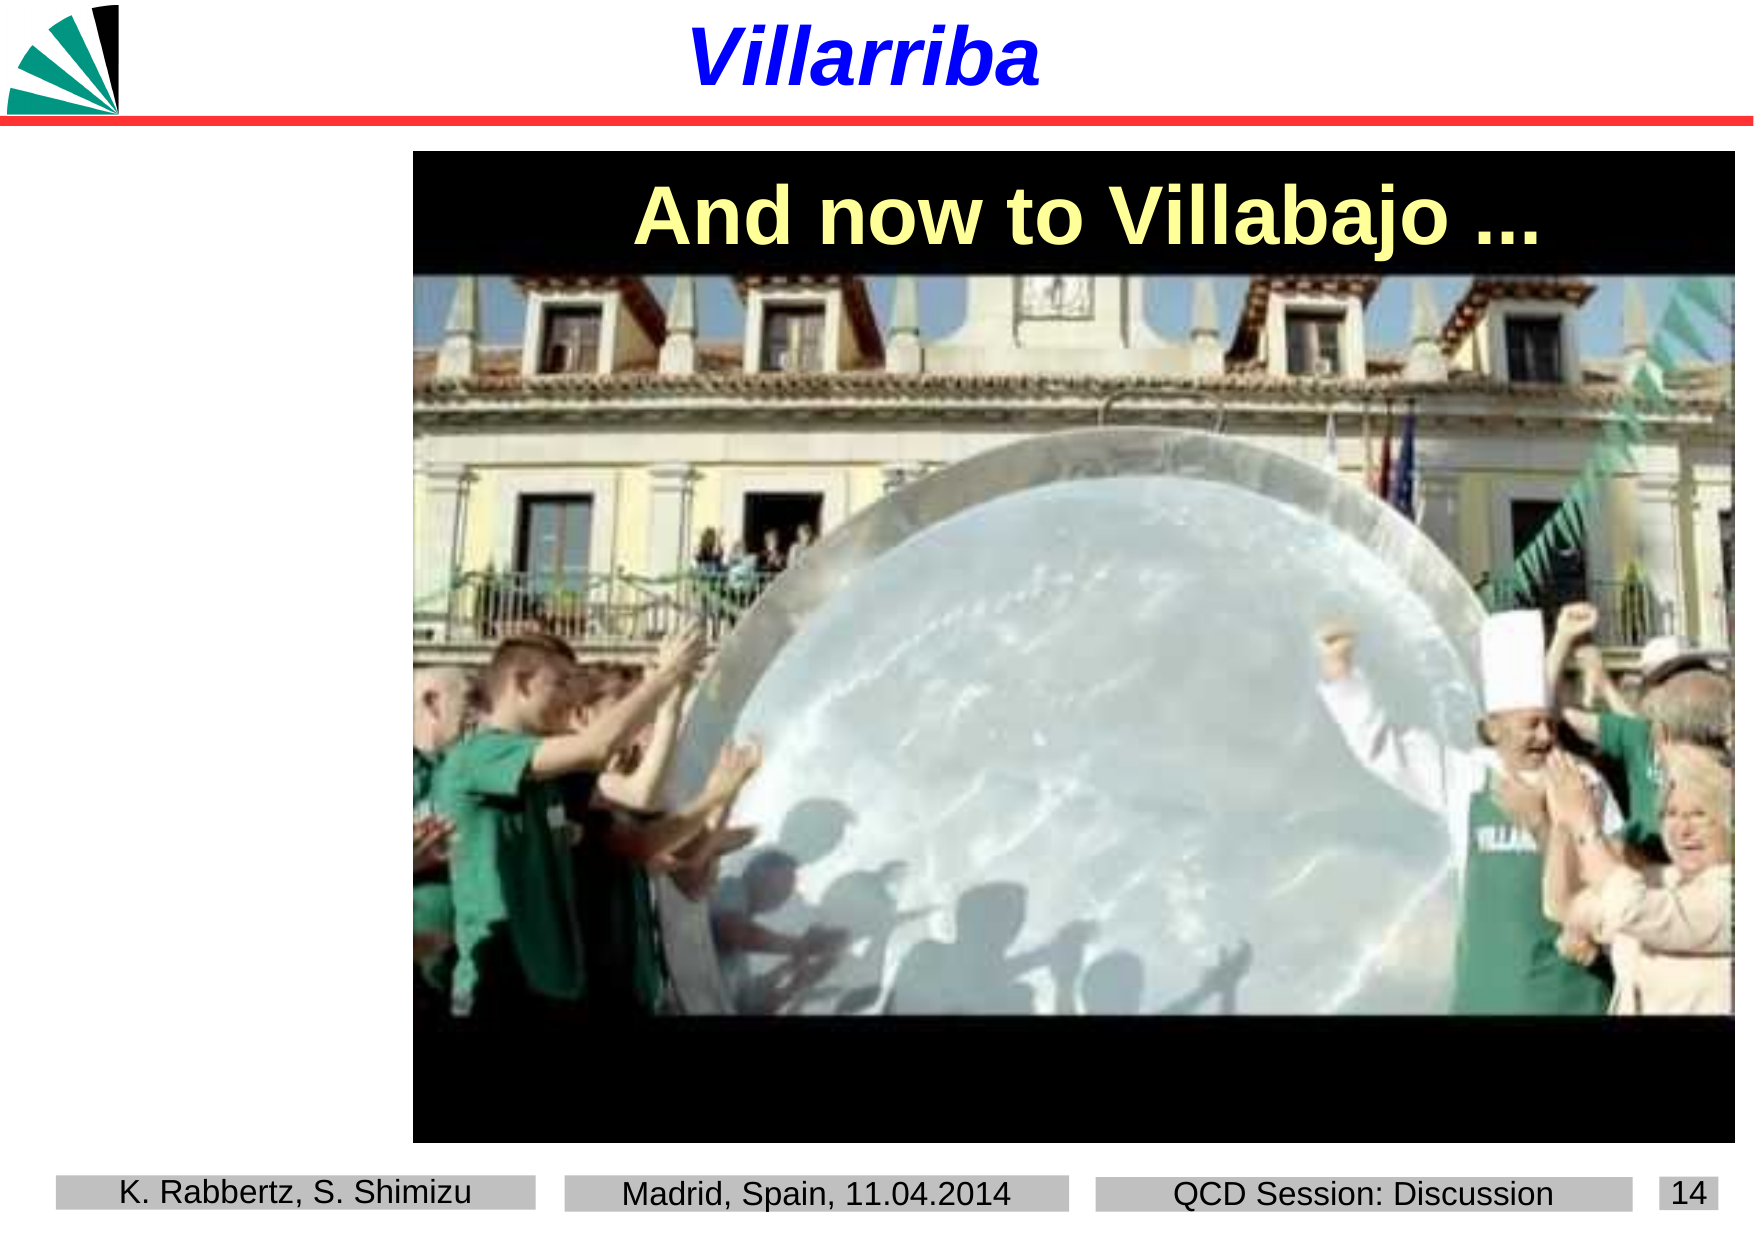

# Villarriba
And now to Villabajo ...